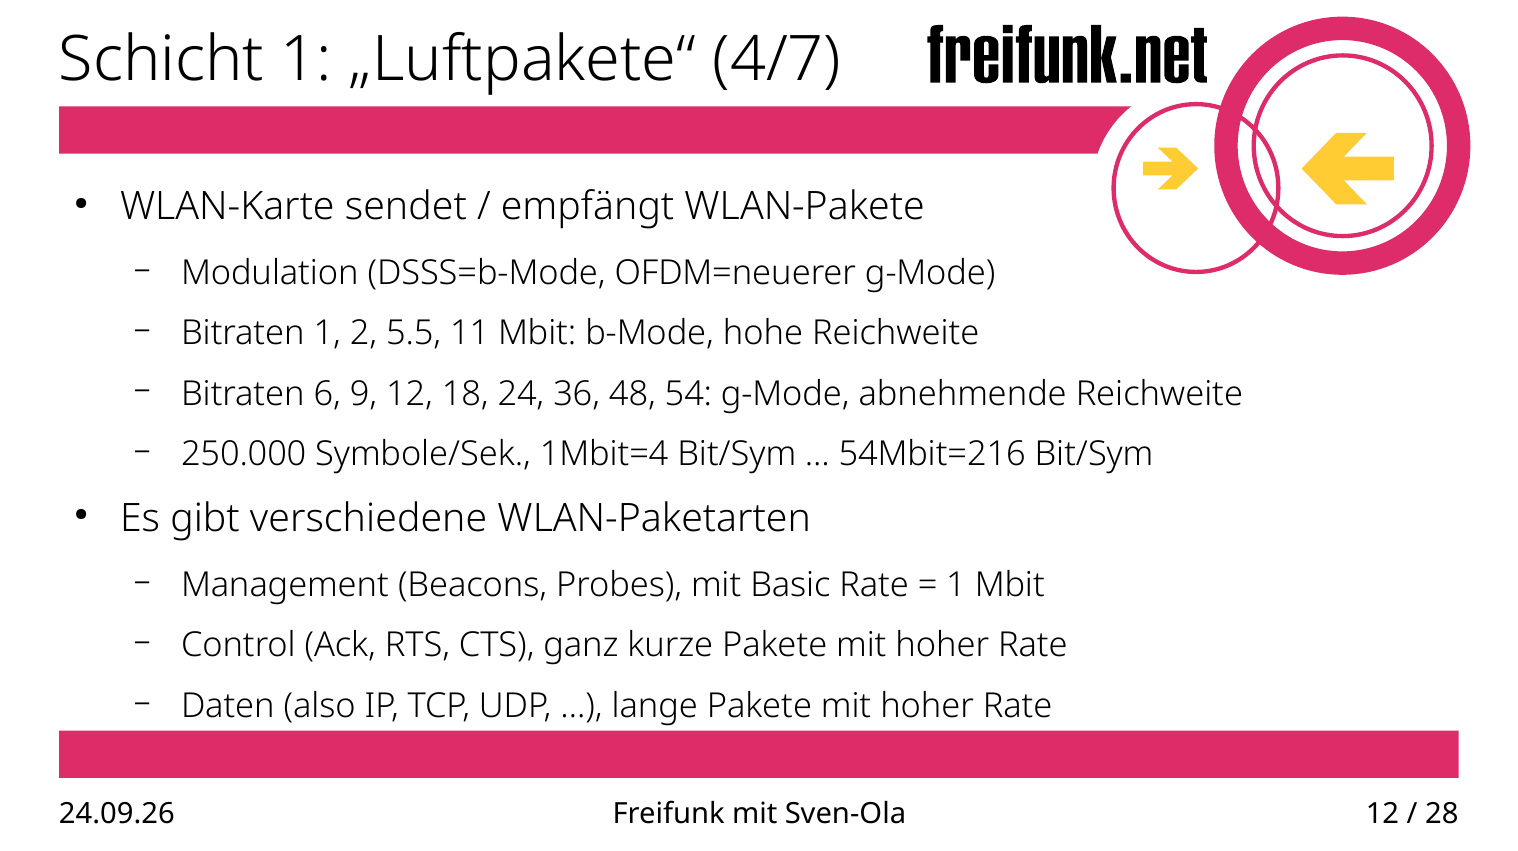

# Schicht 1: „Luftpakete“ (4/7)
WLAN-Karte sendet / empfängt WLAN-Pakete
Modulation (DSSS=b-Mode, OFDM=neuerer g-Mode)
Bitraten 1, 2, 5.5, 11 Mbit: b-Mode, hohe Reichweite
Bitraten 6, 9, 12, 18, 24, 36, 48, 54: g-Mode, abnehmende Reichweite
250.000 Symbole/Sek., 1Mbit=4 Bit/Sym ... 54Mbit=216 Bit/Sym
Es gibt verschiedene WLAN-Paketarten
Management (Beacons, Probes), mit Basic Rate = 1 Mbit
Control (Ack, RTS, CTS), ganz kurze Pakete mit hoher Rate
Daten (also IP, TCP, UDP, …), lange Pakete mit hoher Rate
Freifunk mit Sven-Ola
12